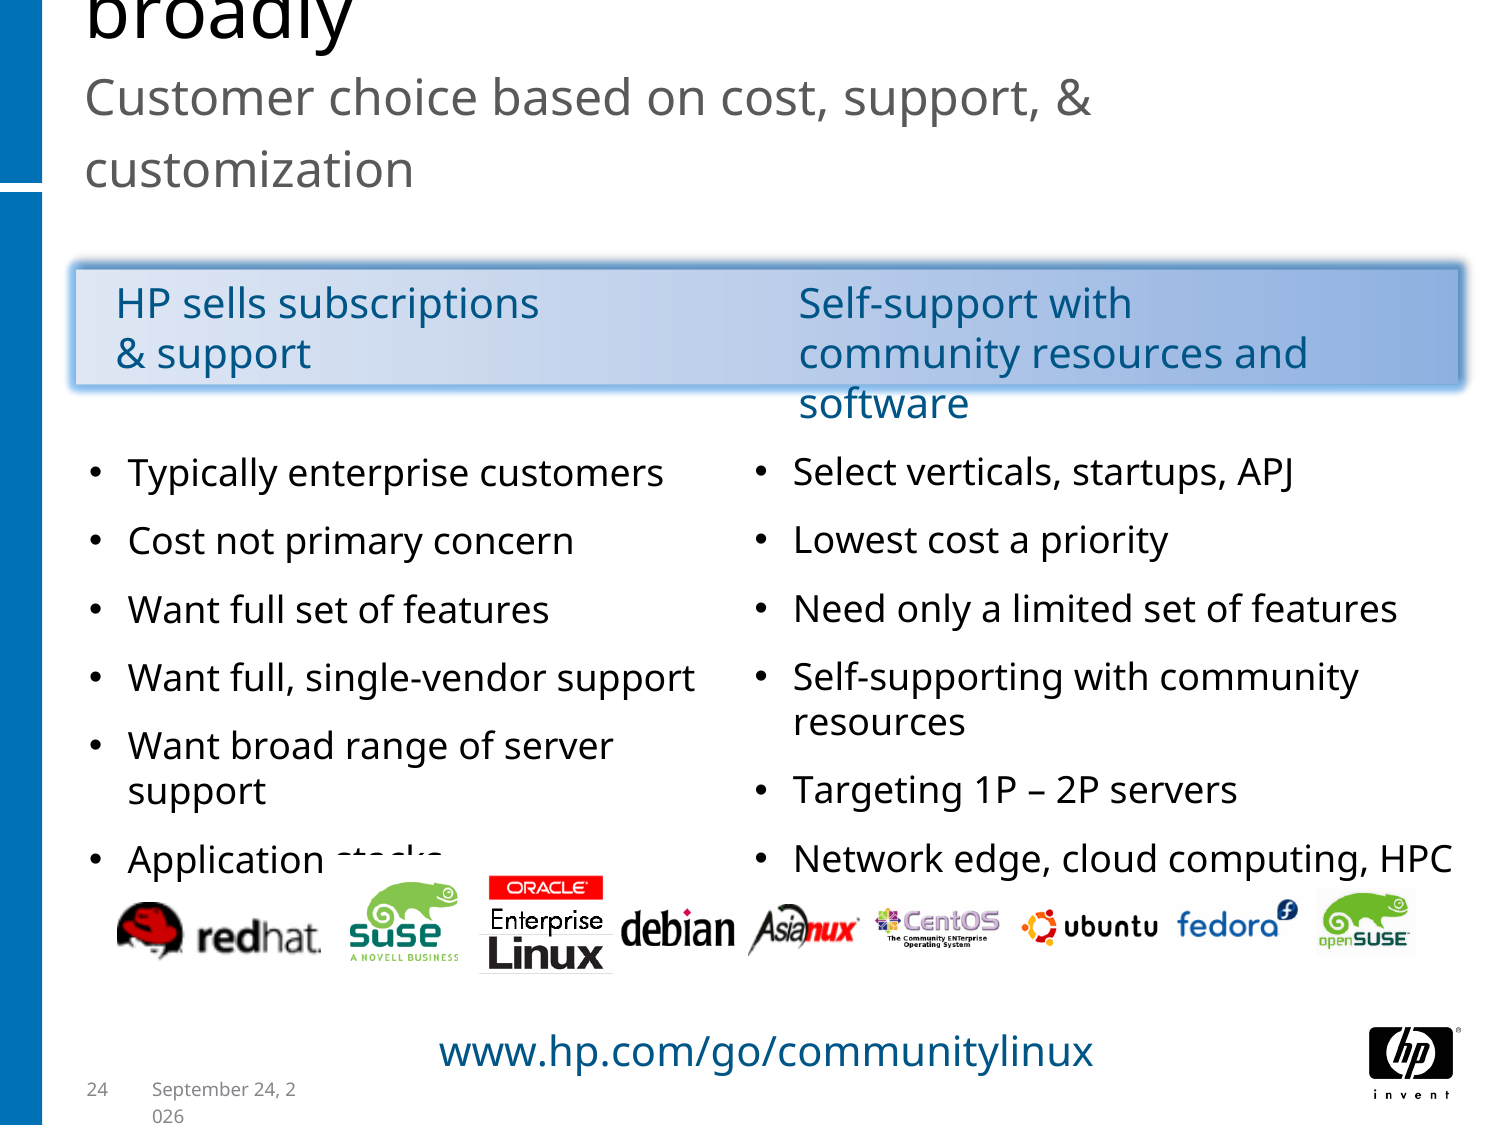

# HP enables Linux distributions broadly Customer choice based on cost, support, & customization
HP sells subscriptions
& support
Self-support with community resources and software
Select verticals, startups, APJ
Lowest cost a priority
Need only a limited set of features
Self-supporting with community resources
Targeting 1P – 2P servers
Network edge, cloud computing, HPC
Typically enterprise customers
Cost not primary concern
Want full set of features
Want full, single-vendor support
Want broad range of server support
Application stacks
www.hp.com/go/communitylinux